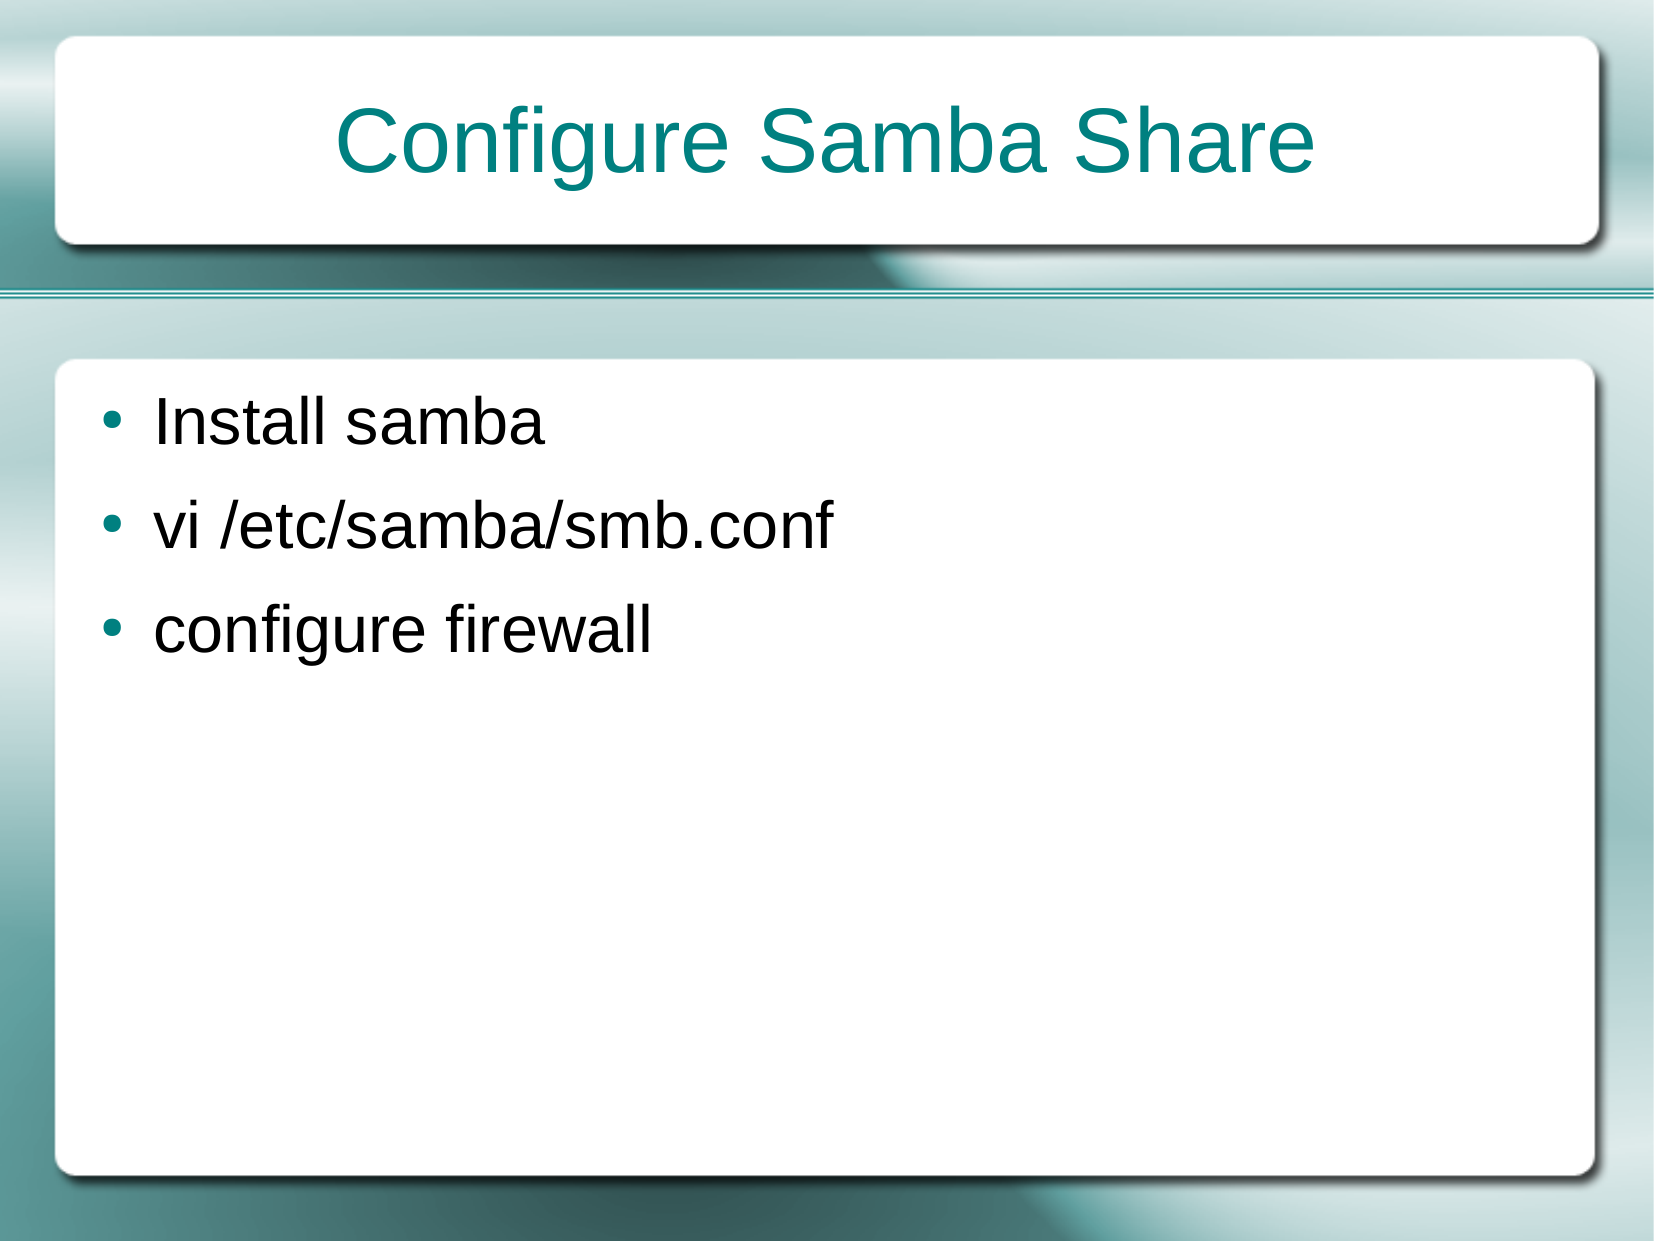

# Configure Samba Share
Install samba
vi /etc/samba/smb.conf
configure firewall